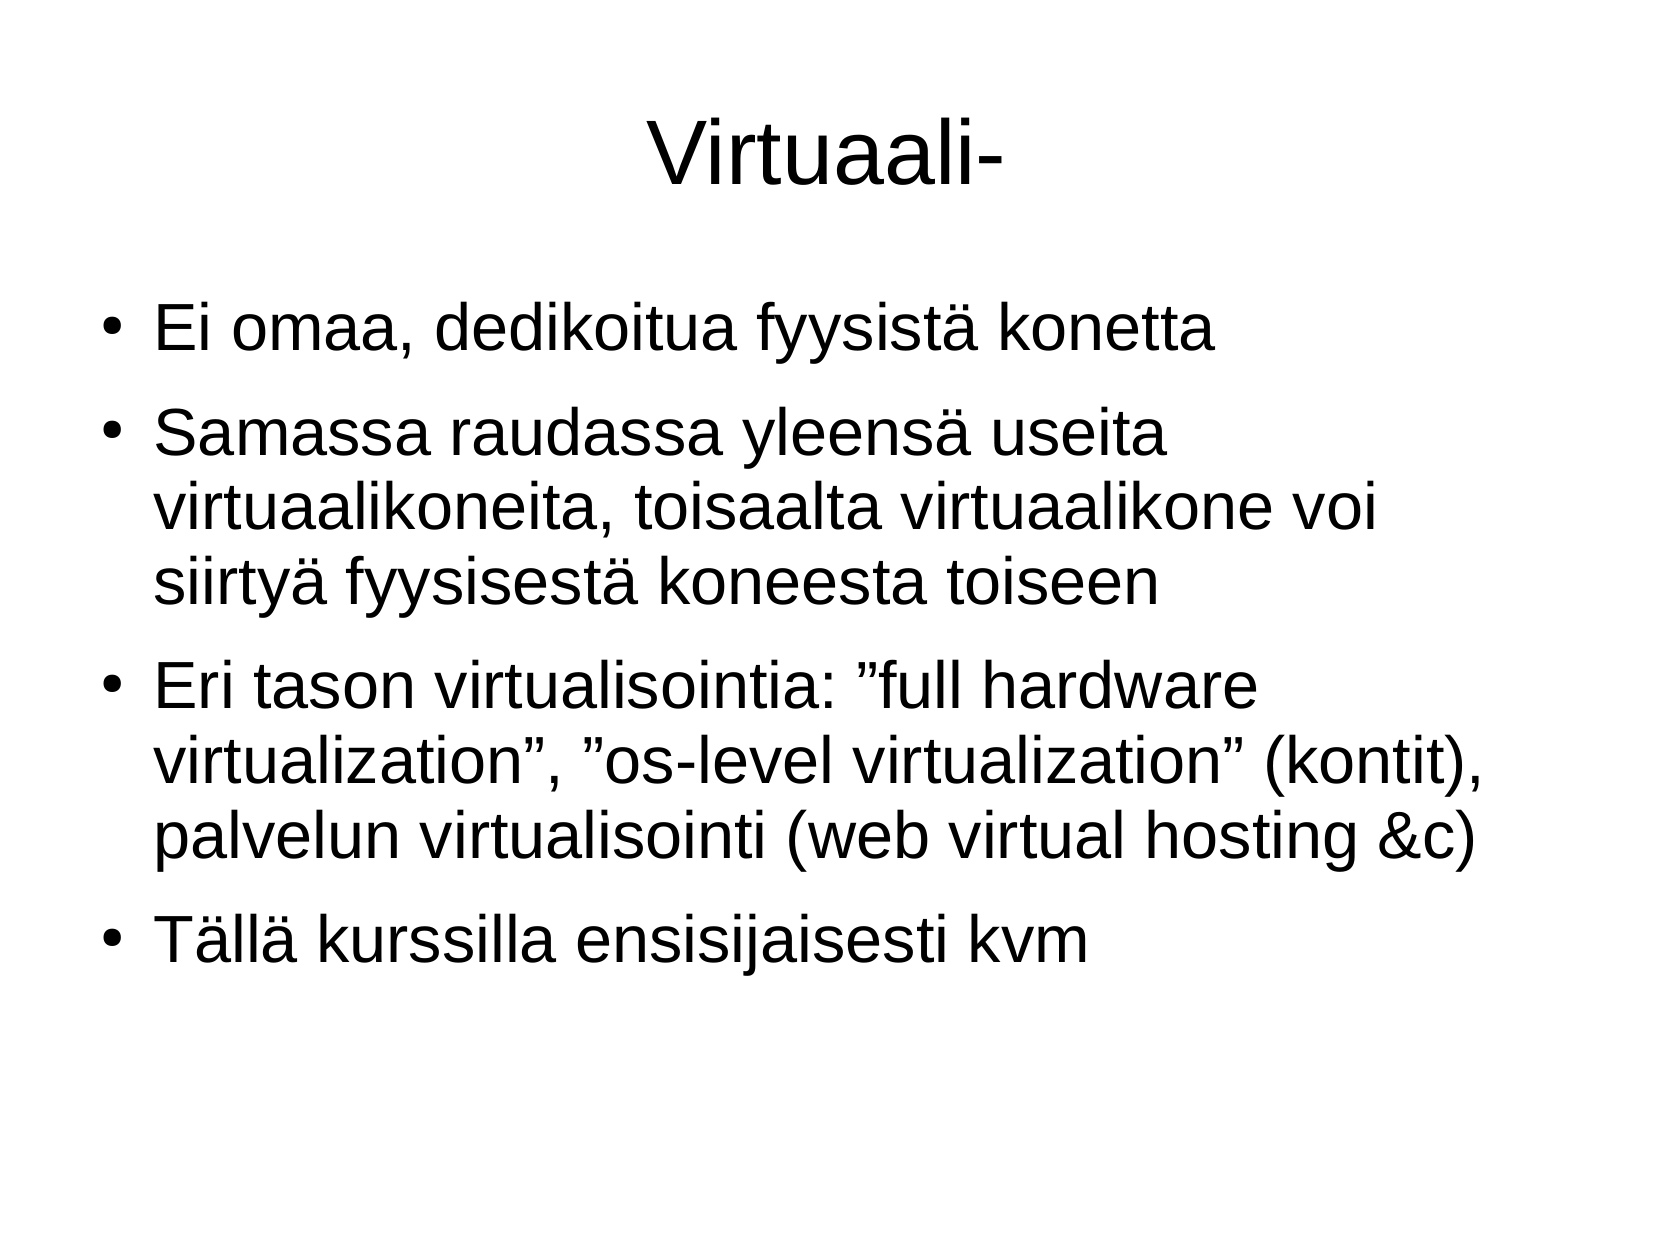

# Virtuaali-
Ei omaa, dedikoitua fyysistä konetta
Samassa raudassa yleensä useita virtuaalikoneita, toisaalta virtuaalikone voi siirtyä fyysisestä koneesta toiseen
Eri tason virtualisointia: ”full hardware virtualization”, ”os-level virtualization” (kontit), palvelun virtualisointi (web virtual hosting &c)
Tällä kurssilla ensisijaisesti kvm